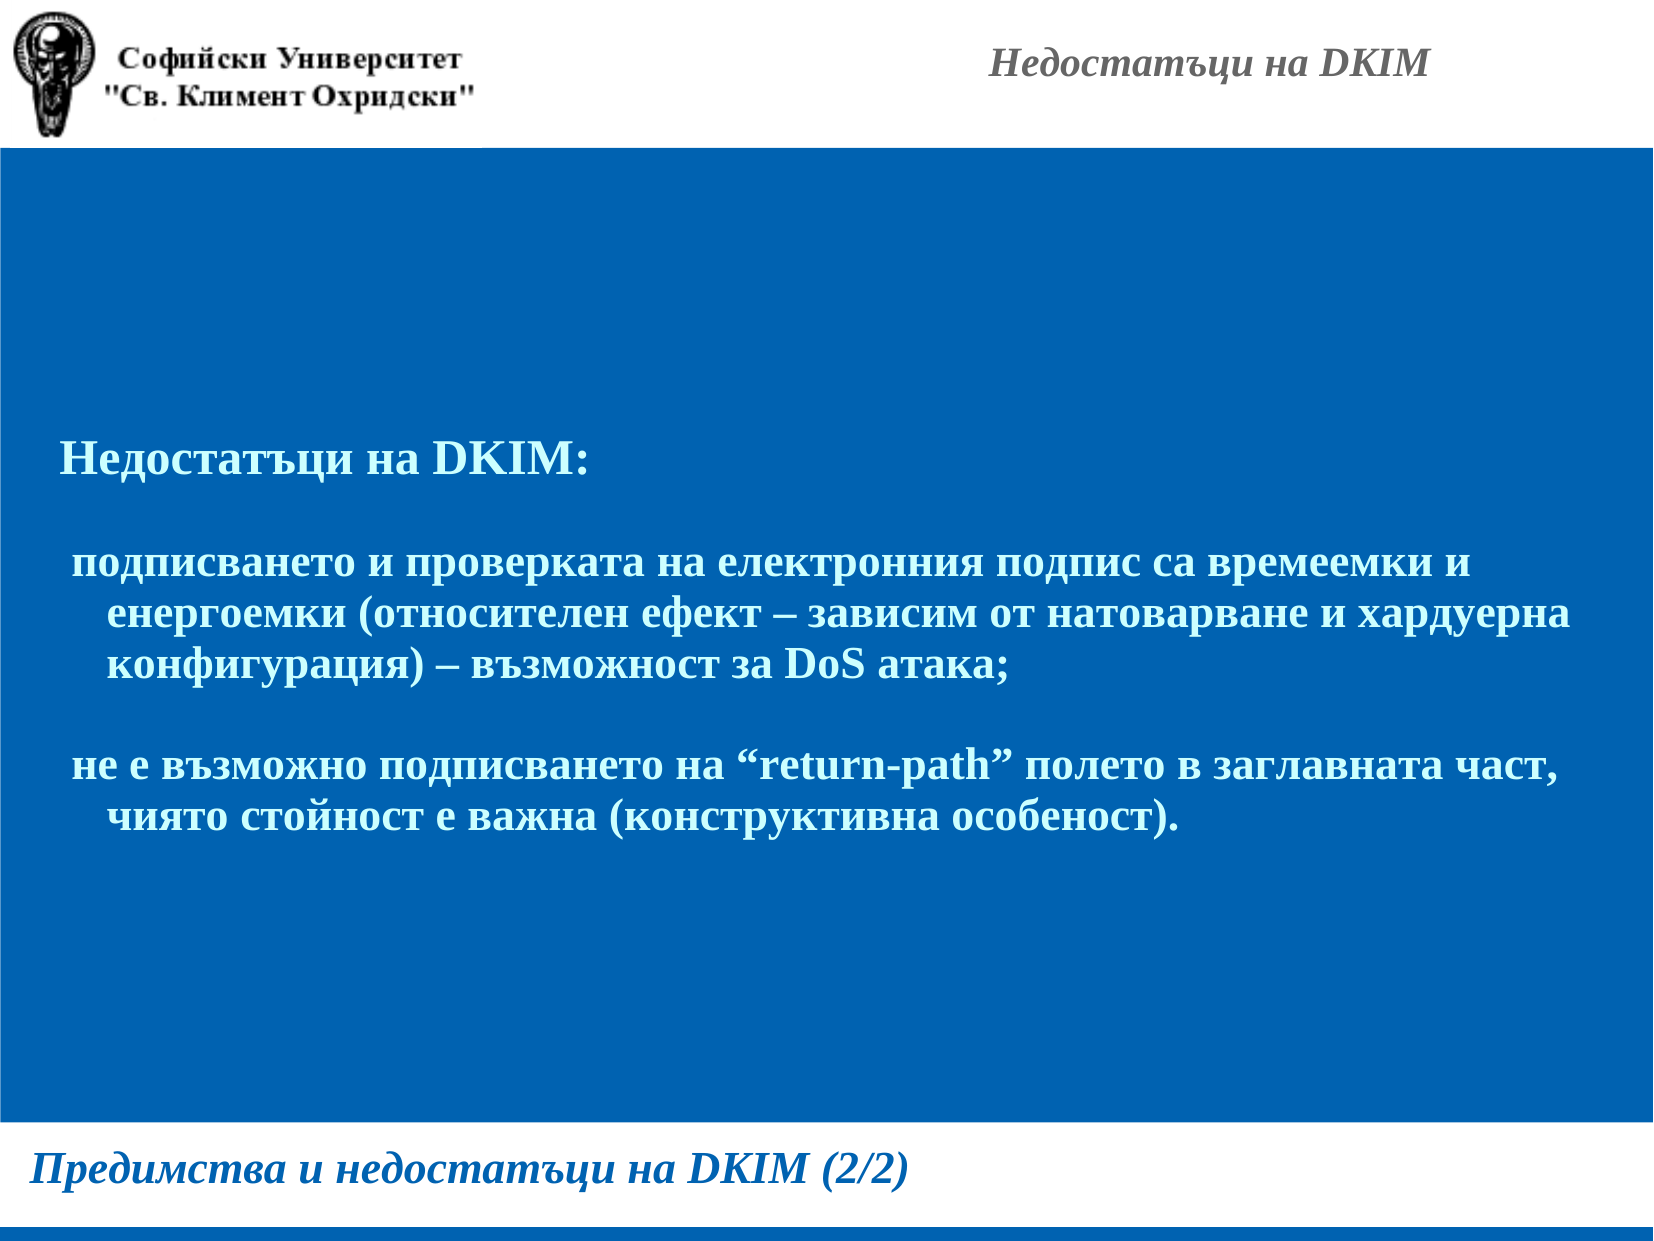

# Недостатъци на DKIM
Недостатъци на DKIM:
подписването и проверката на електронния подпис са времеемки и енергоемки (относителен ефект – зависим от натоварване и хардуерна конфигурация) – възможност за DoS атака;
не е възможно подписването на “return-path” полето в заглавната част, чиято стойност е важна (конструктивна особеност).
Предимства и недостатъци на DKIM (2/2)